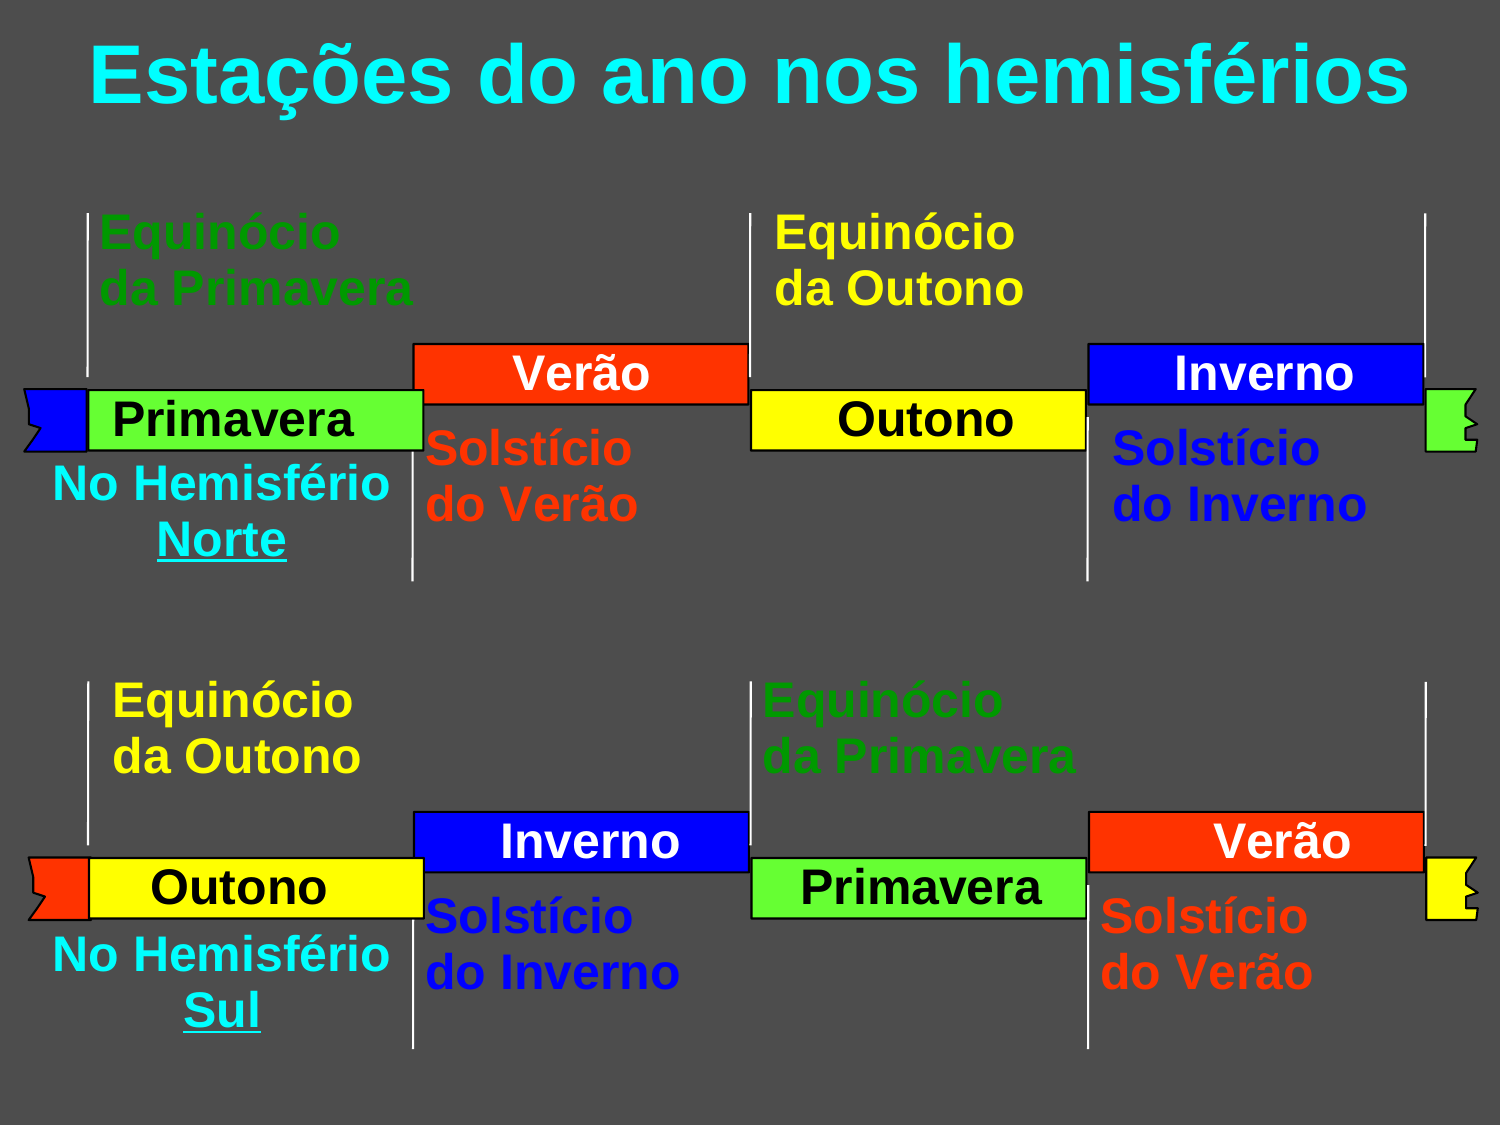

# Estações do ano nos hemisférios
Equinócio
da Primavera
Primavera
Equinócio
da Outono
Outono
Equinócio
da Outono
Outono
Equinócio
da Primavera
Primavera
Verão
Solstício
do Verão
Inverno
Solstício
do Inverno
Inverno
Solstício
do Inverno
Verão
Solstício
do Verão
No Hemisfério
Norte
No Hemisfério
Sul